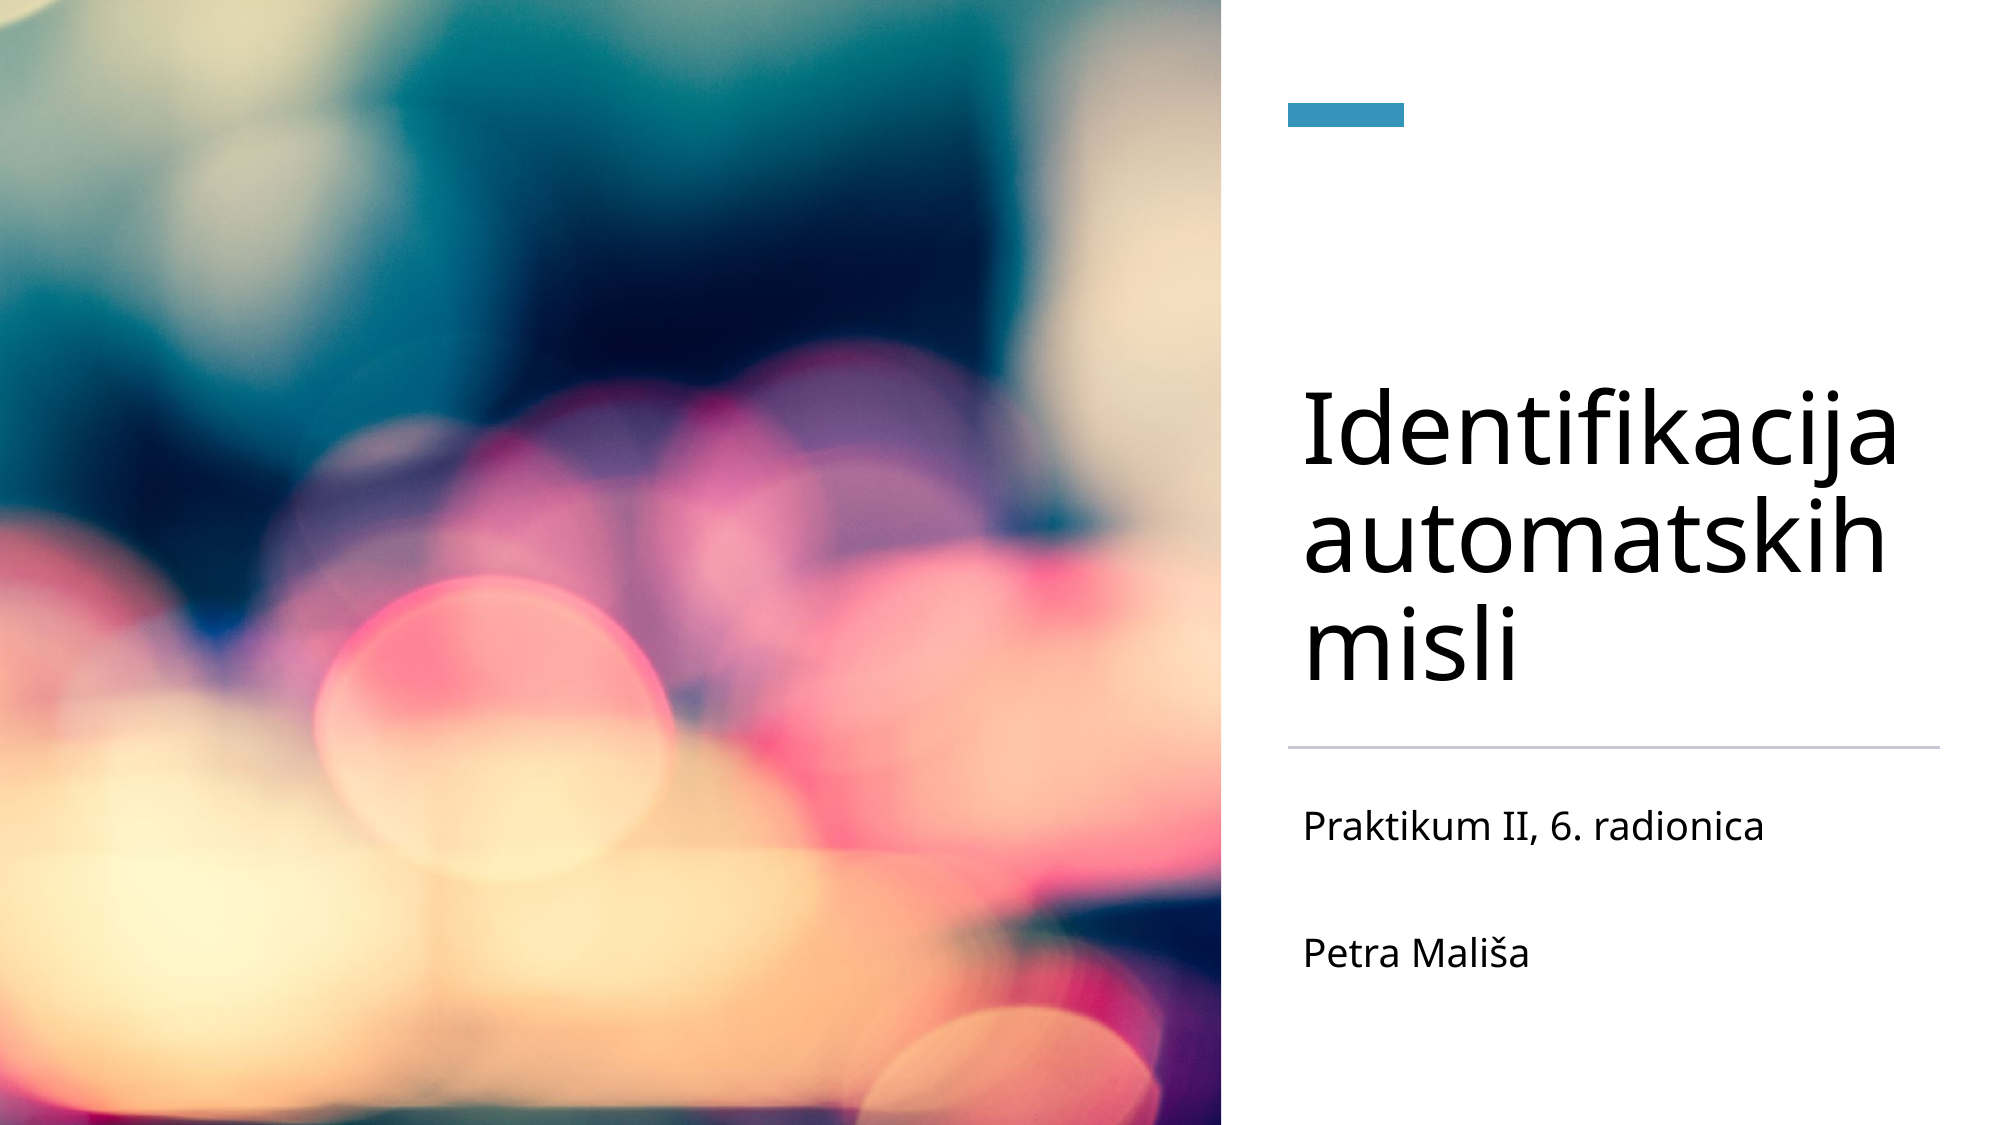

# Identifikacija automatskih misli
Praktikum II, 6. radionica
Petra Mališa